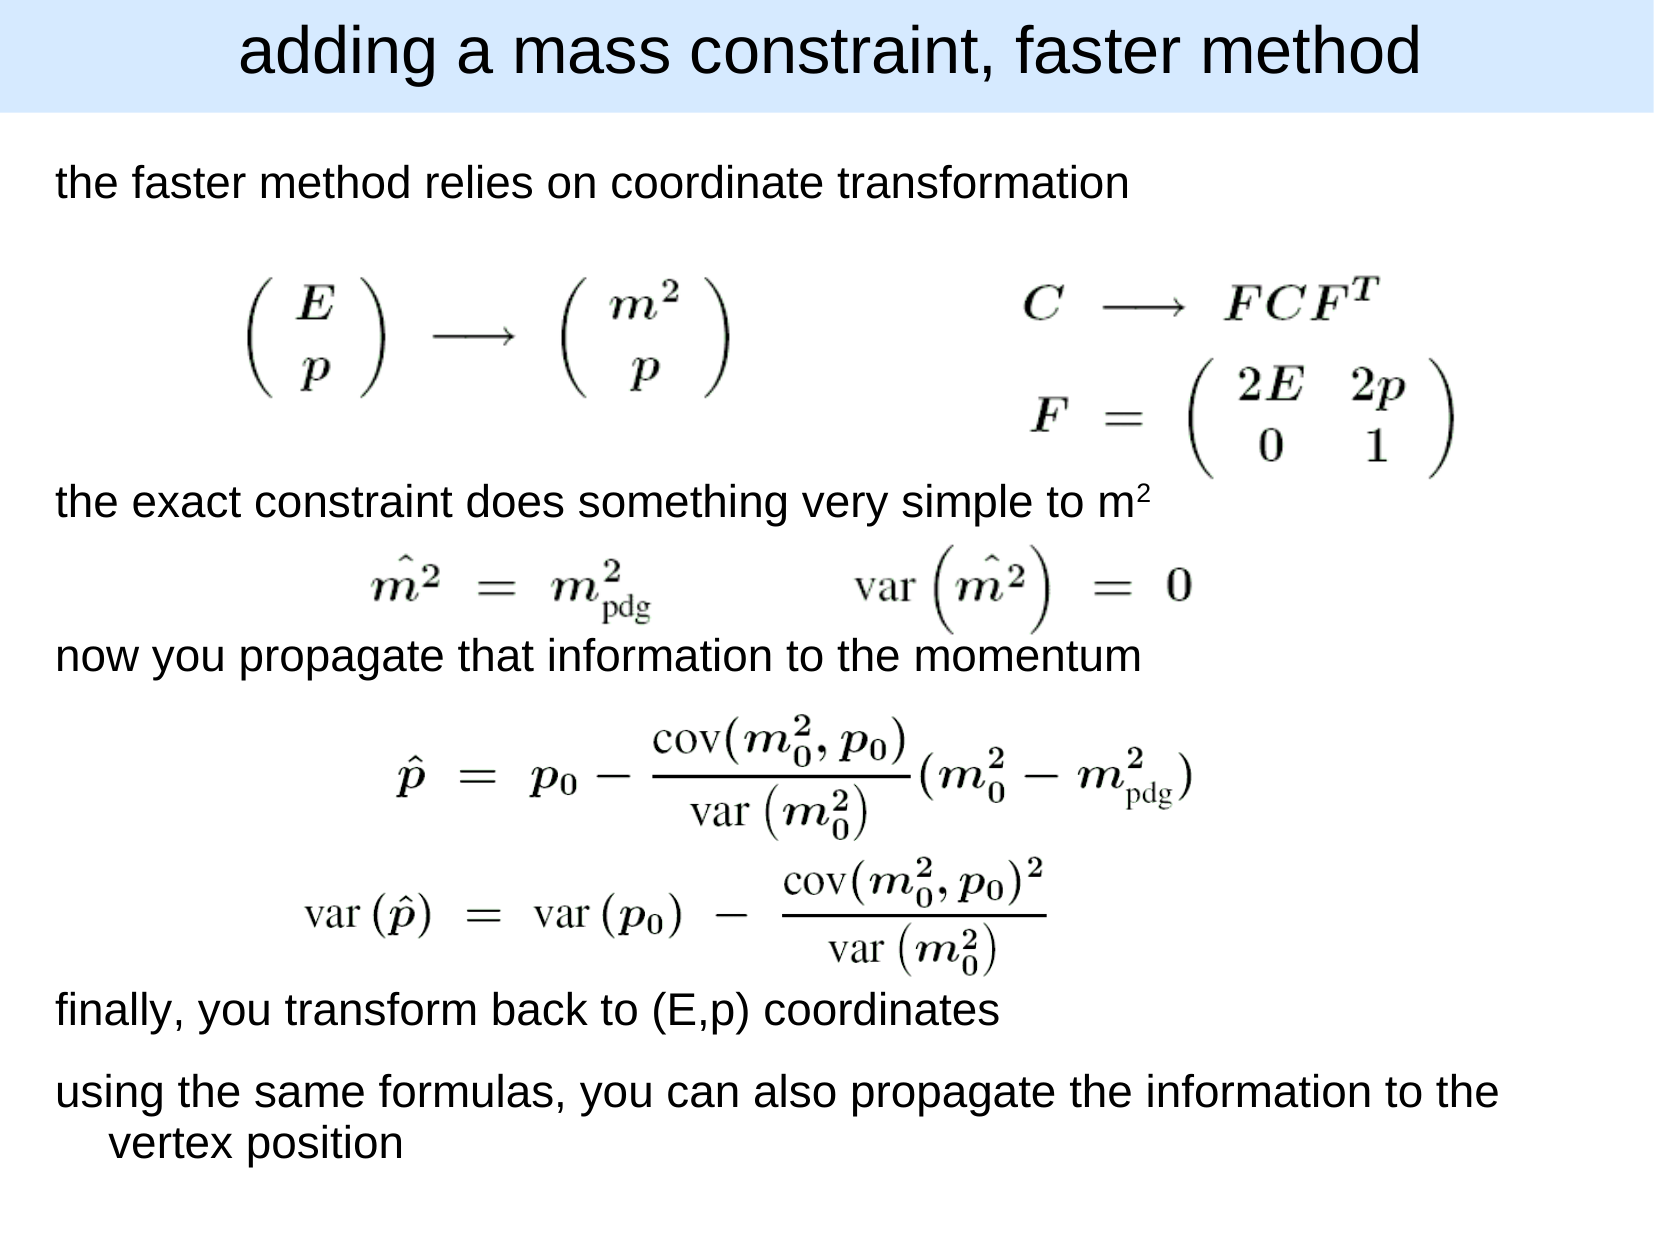

# adding a mass constraint, faster method
the faster method relies on coordinate transformation
the exact constraint does something very simple to m2
now you propagate that information to the momentum
finally, you transform back to (E,p) coordinates
using the same formulas, you can also propagate the information to the vertex position